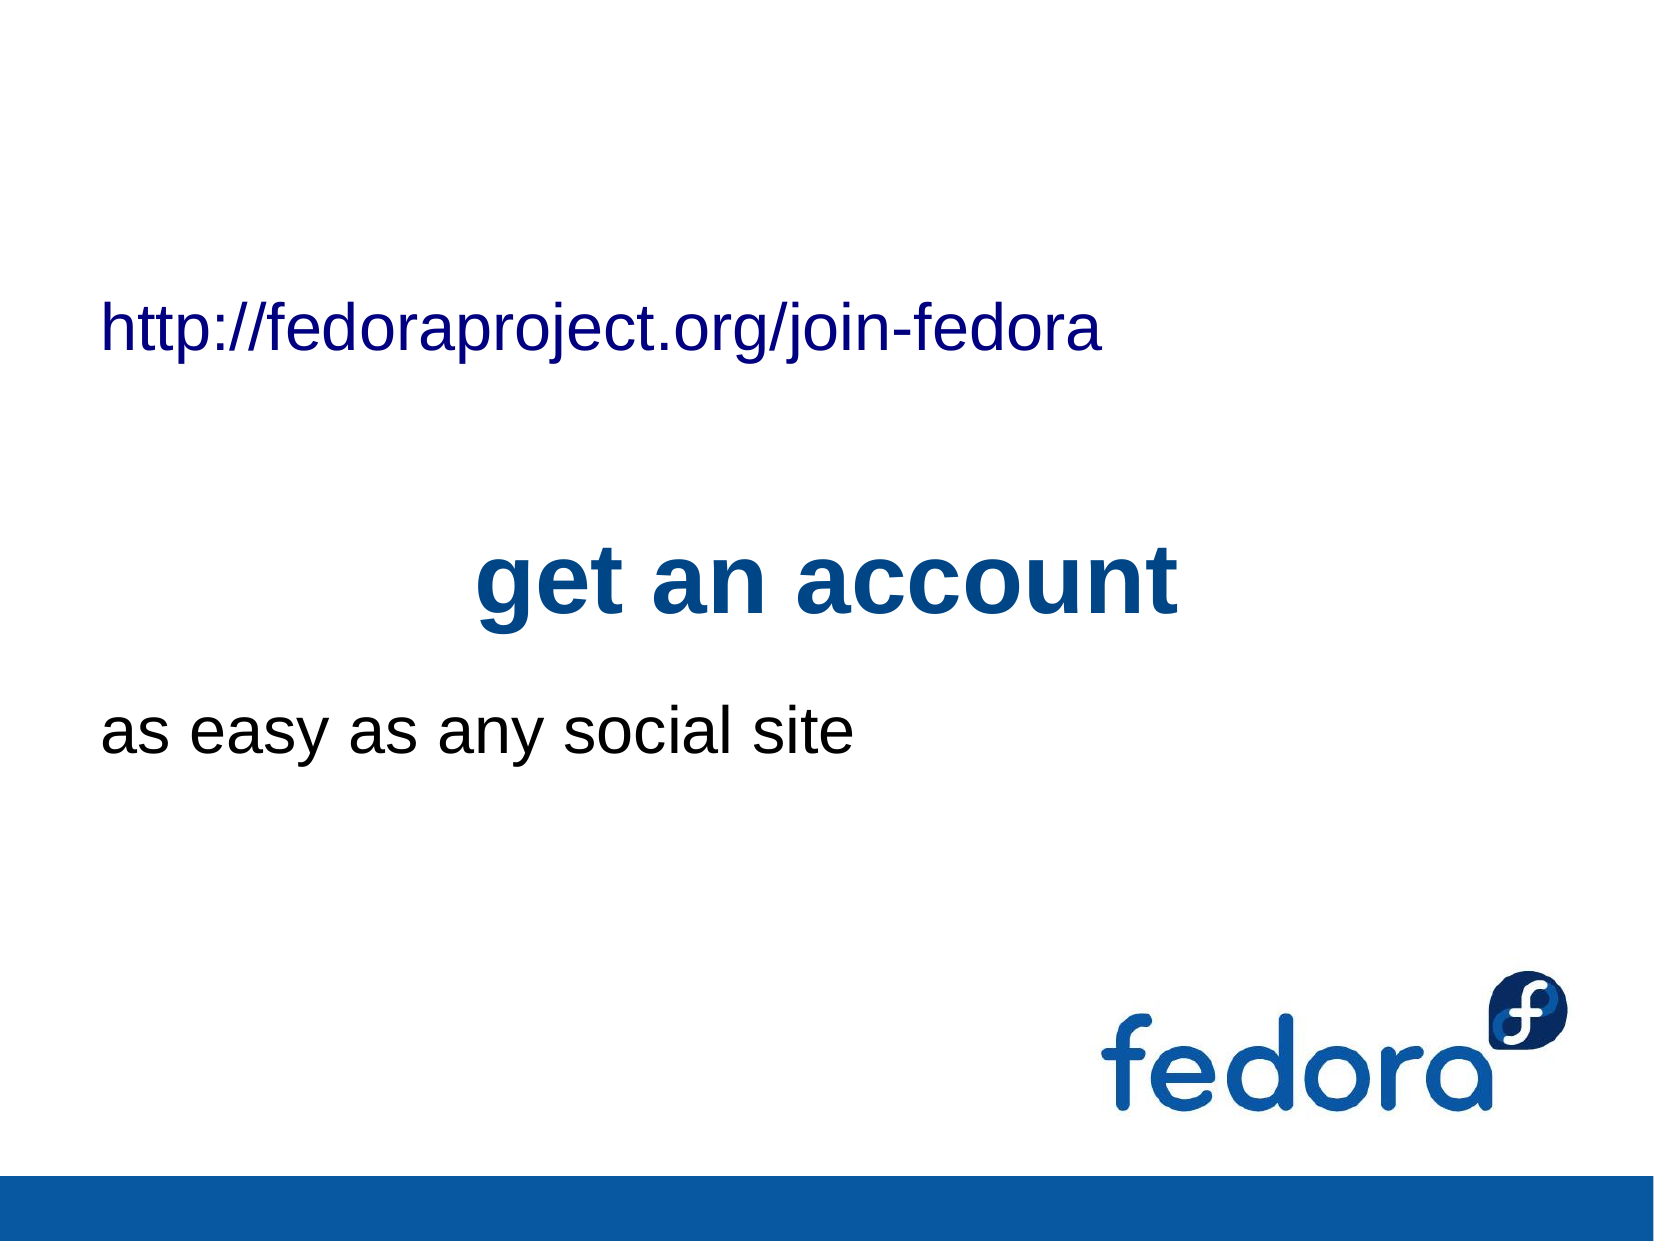

# get an account
http://fedoraproject.org/join-fedora
as easy as any social site